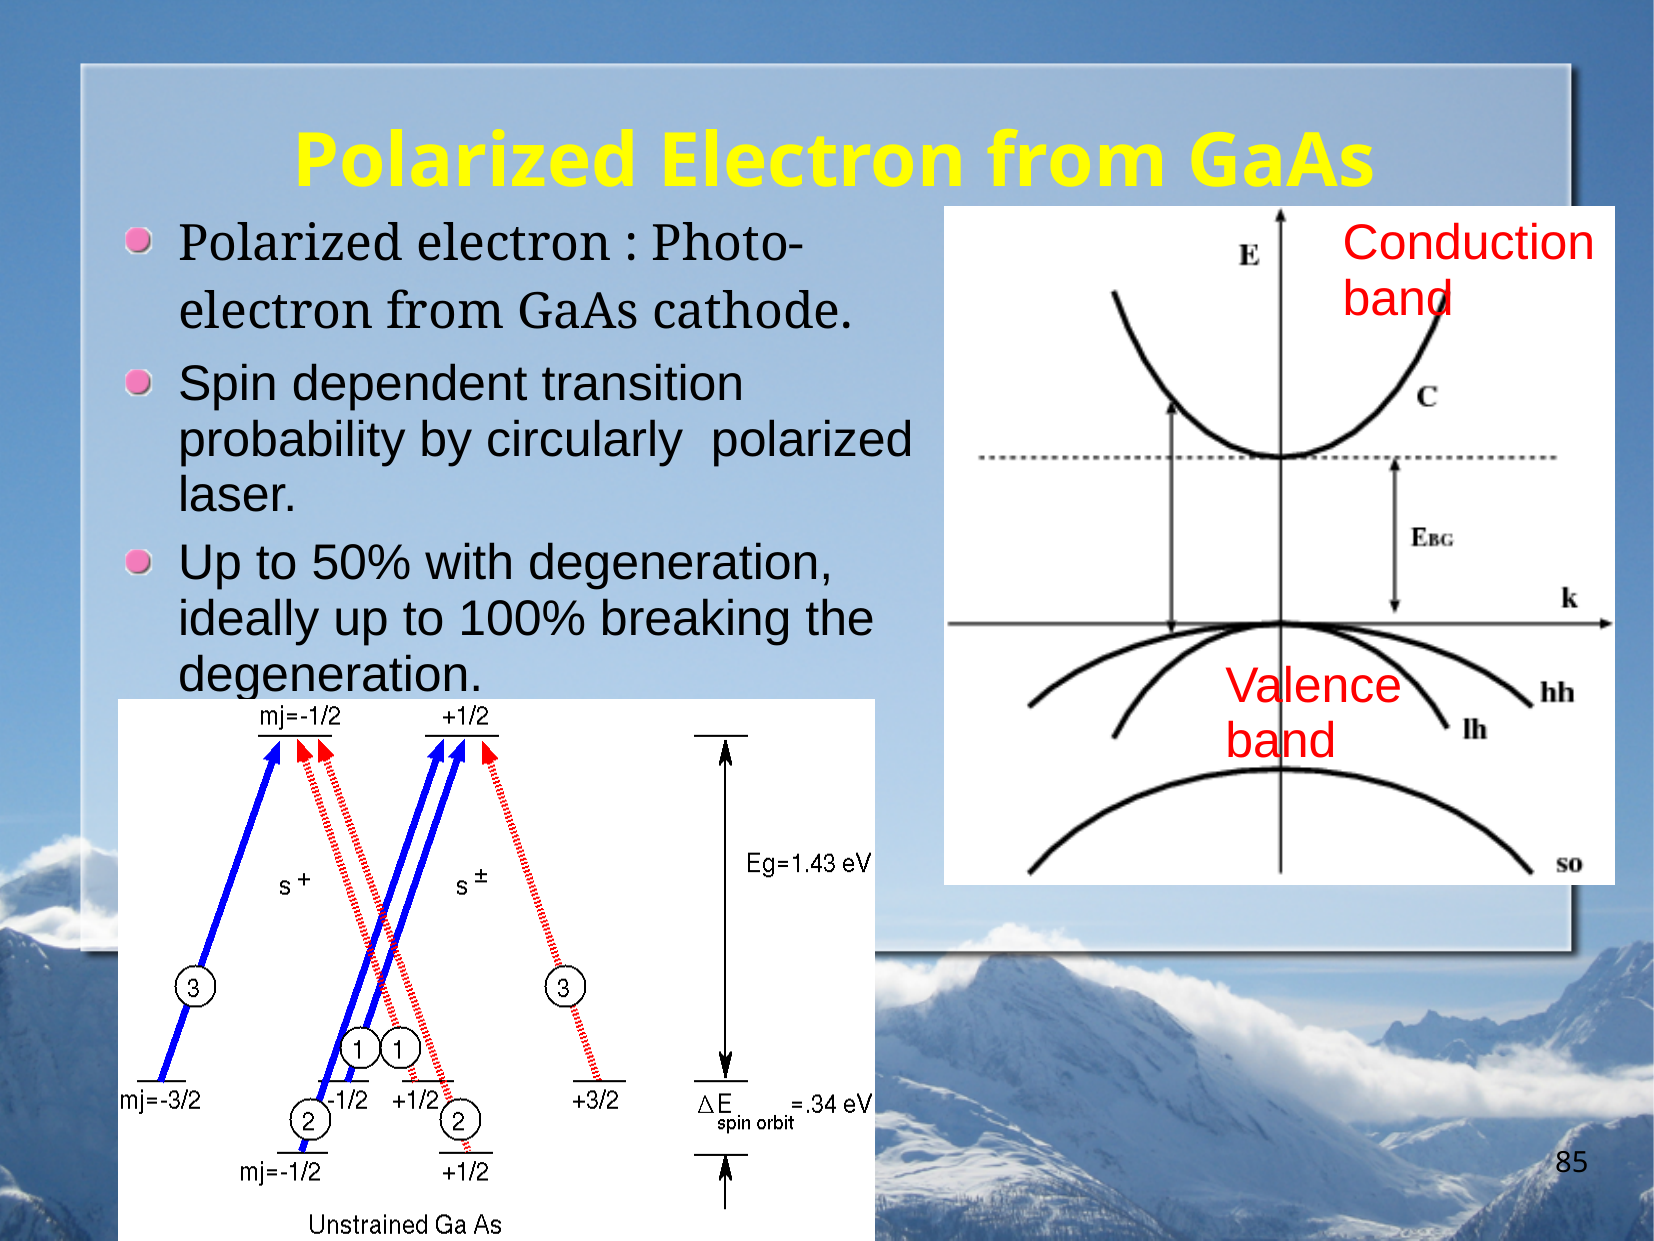

# Polarized Electron from GaAs
Conduction
band
Polarized electron : Photo-electron from GaAs cathode.
Spin dependent transition probability by circularly polarized laser.
Up to 50% with degeneration, ideally up to 100% breaking the degeneration.
Valence
band
85